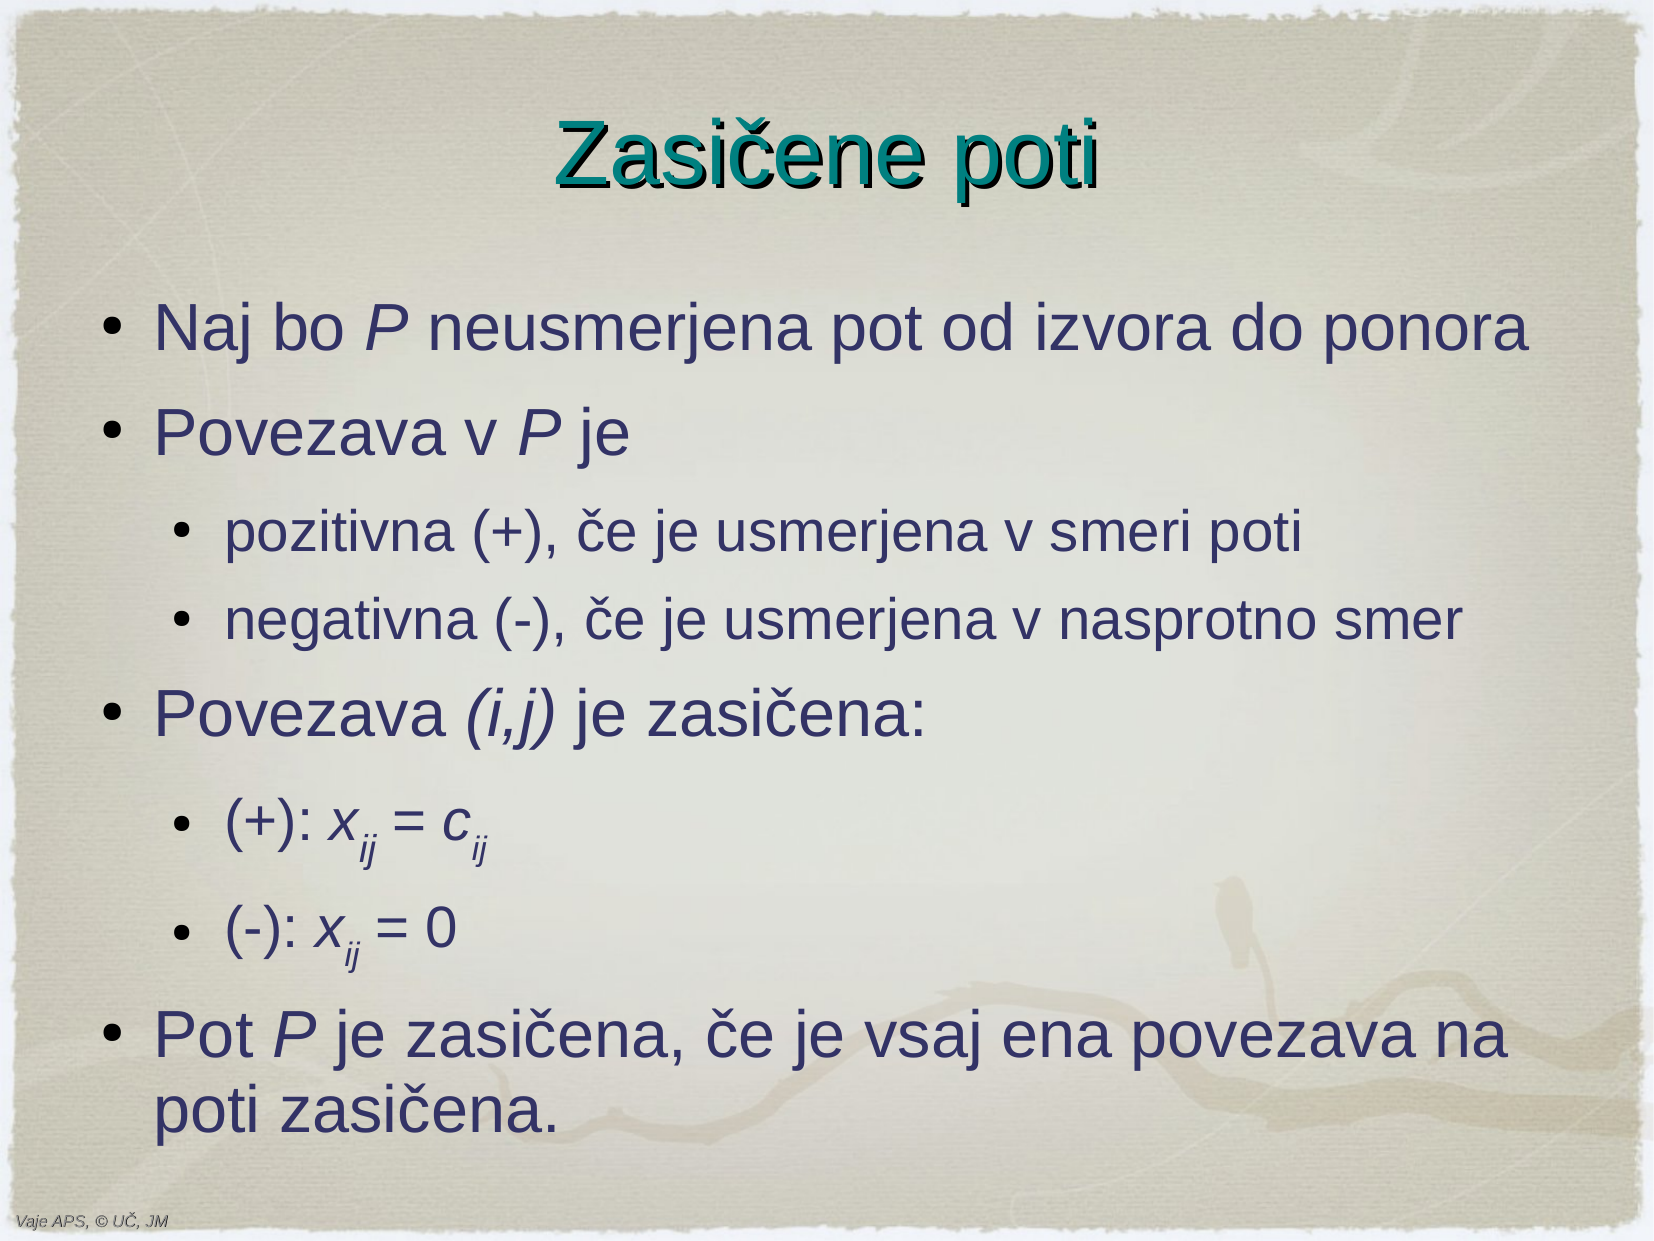

# Zasičene poti
Naj bo P neusmerjena pot od izvora do ponora
Povezava v P je
pozitivna (+), če je usmerjena v smeri poti
negativna (-), če je usmerjena v nasprotno smer
Povezava (i,j) je zasičena:
(+): xij = cij
(-): xij = 0
Pot P je zasičena, če je vsaj ena povezava na poti zasičena.